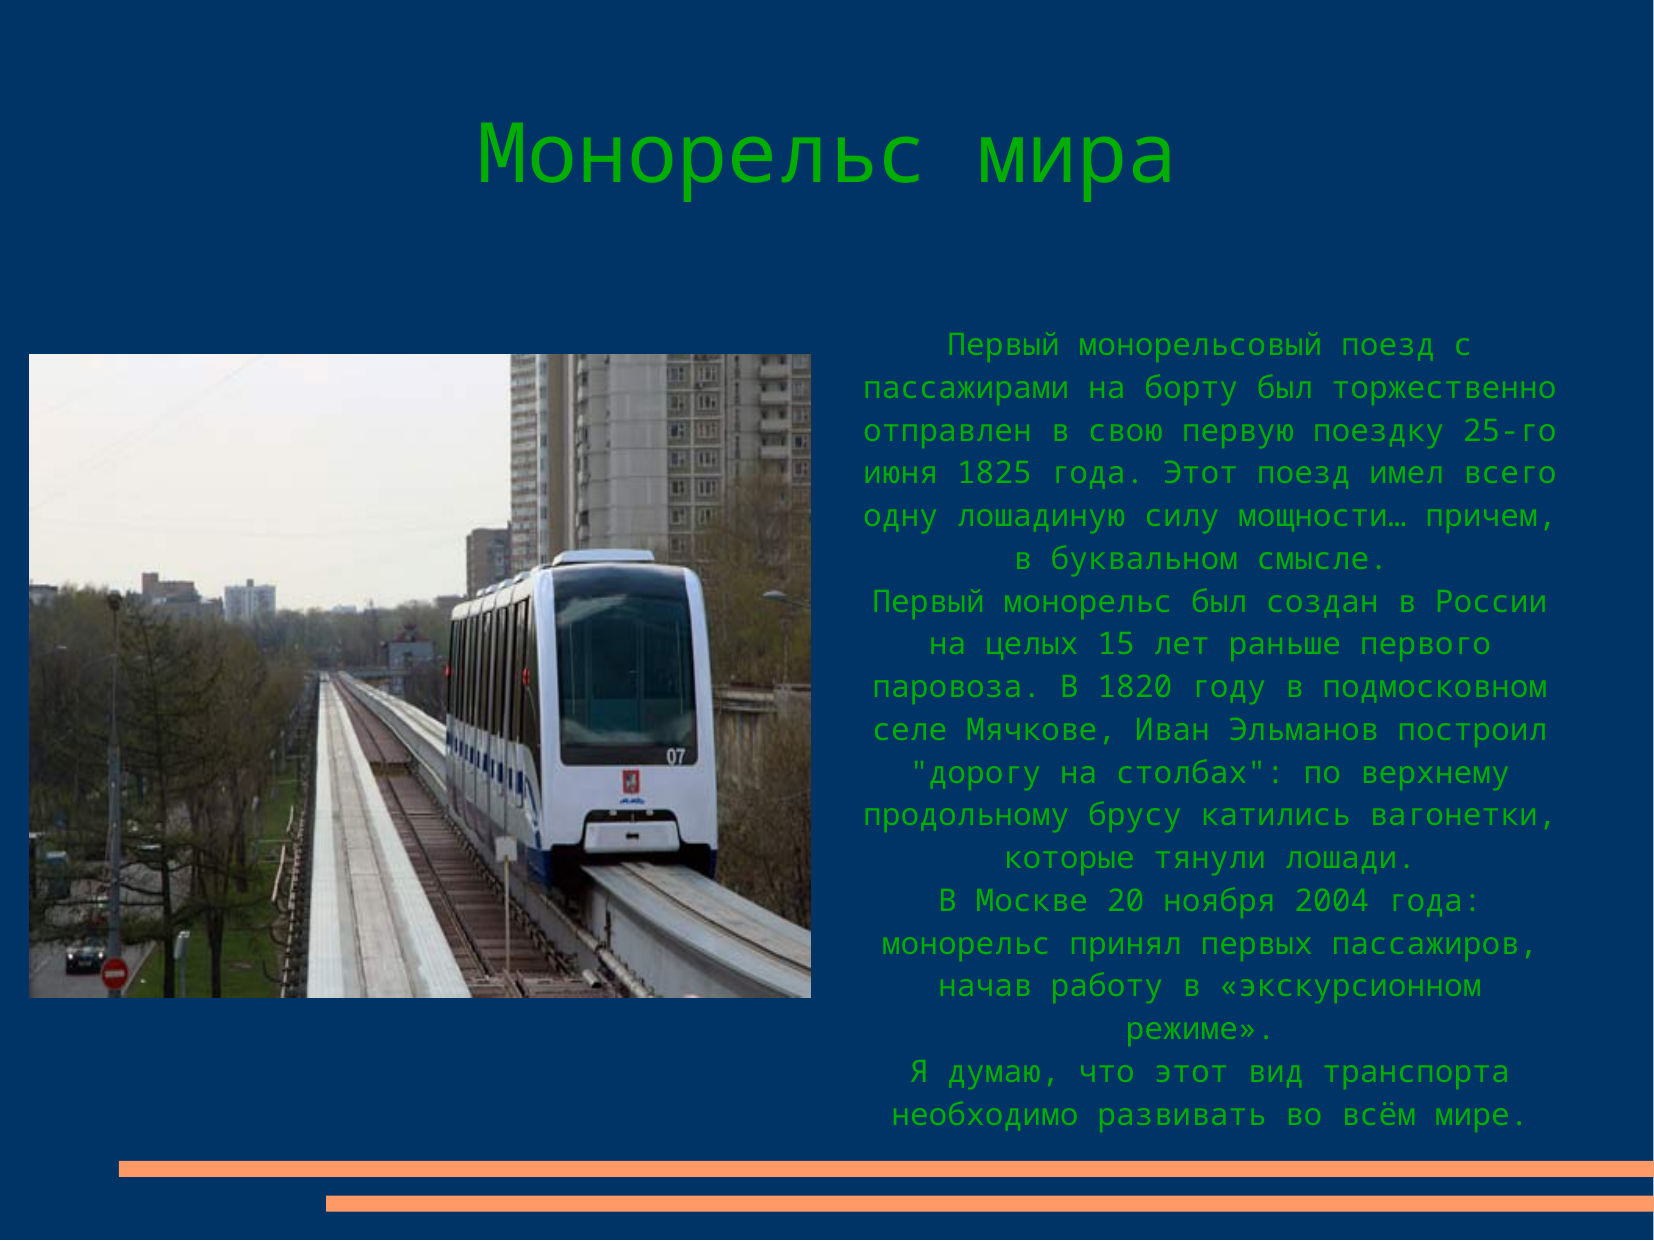

# Монорельс мира
Первый монорельсовый поезд с пассажирами на борту был торжественно отправлен в свою первую поездку 25-го июня 1825 года. Этот поезд имел всего одну лошадиную силу мощности… причем, в буквальном смысле.
Первый монорельс был создан в России на целых 15 лет раньше первого паровоза. В 1820 году в подмосковном селе Мячкове, Иван Эльманов построил "дорогу на столбах": по верхнему продольному брусу катились вагонетки, которые тянули лошади.
В Москве 20 ноября 2004 года: монорельс принял первых пассажиров, начав работу в «экскурсионном режиме».
Я думаю, что этот вид транспорта необходимо развивать во всём мире.